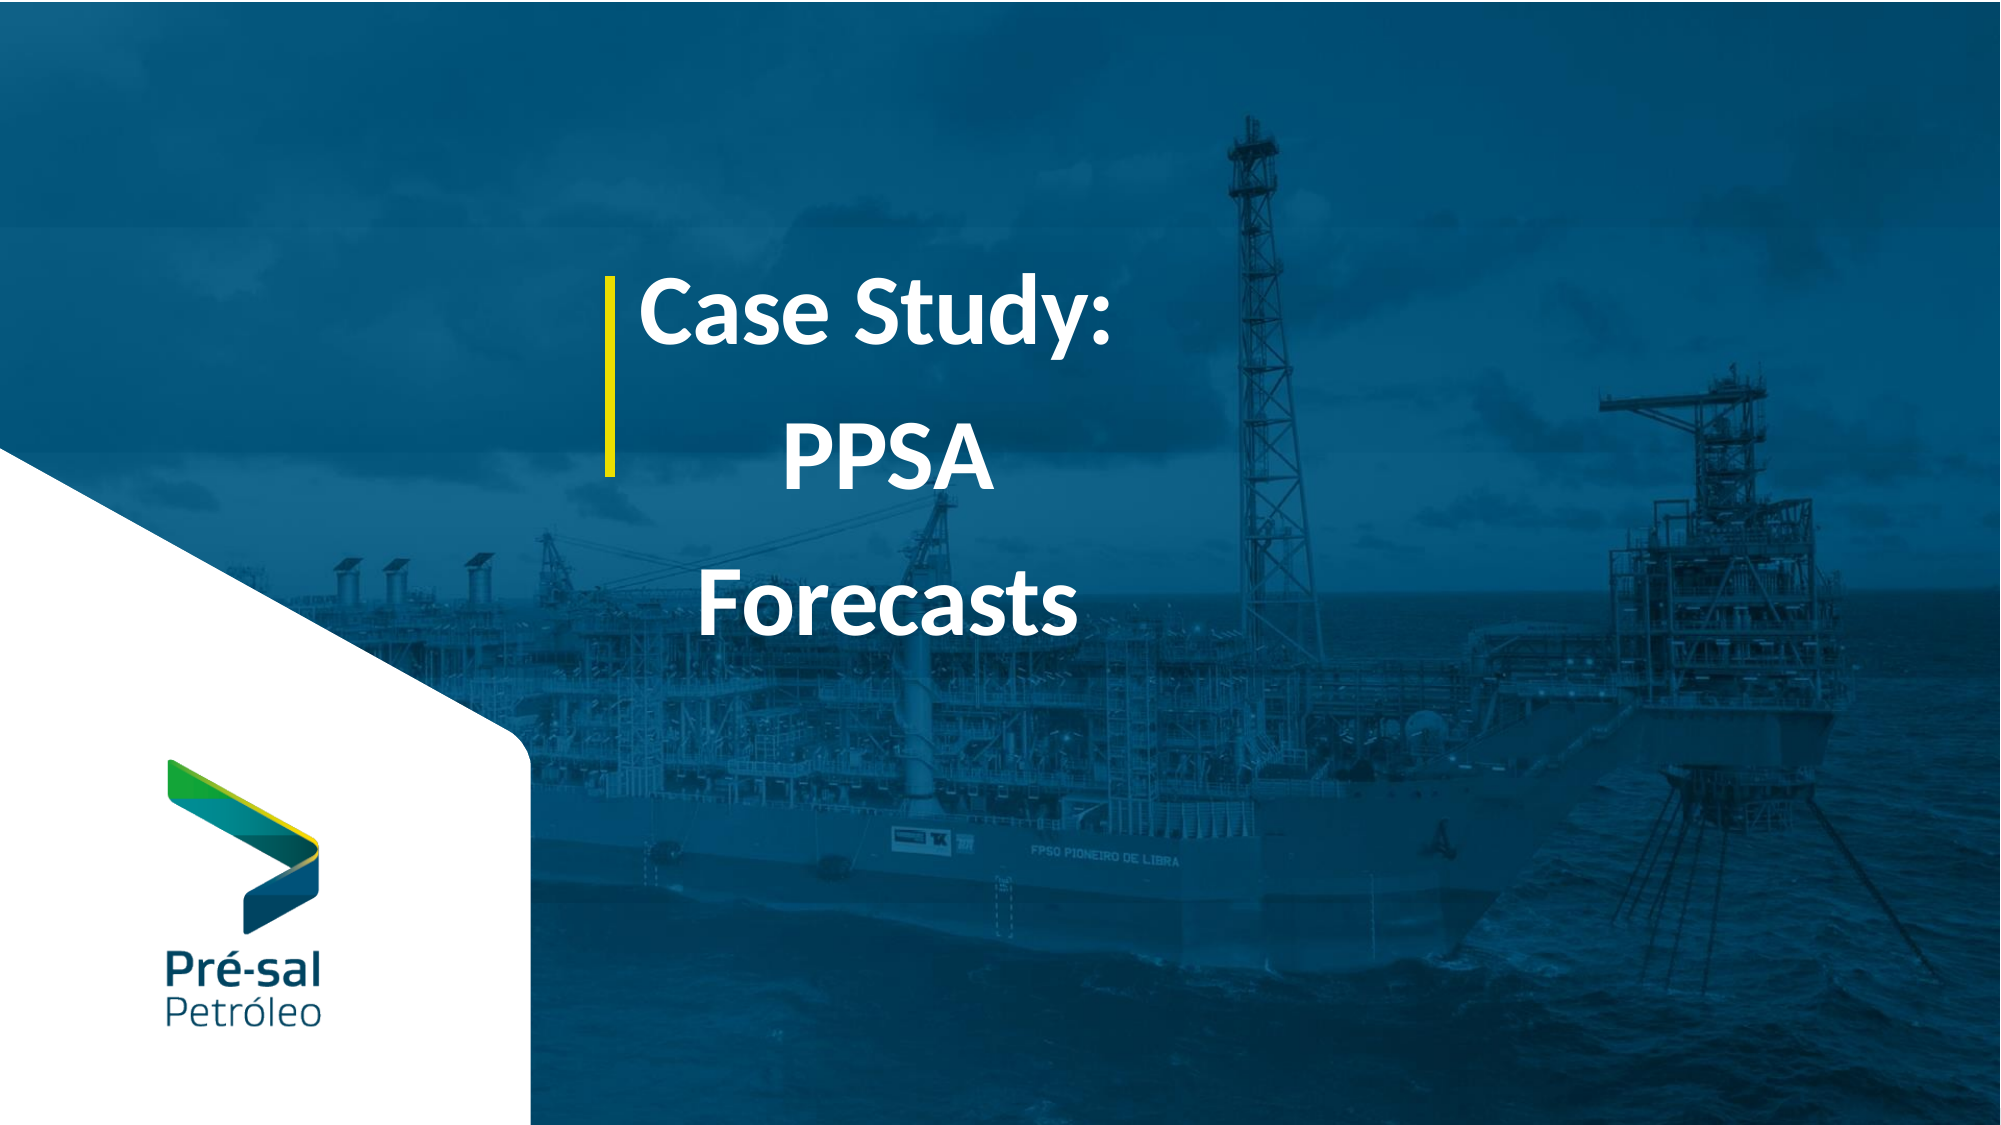

# Case Study: PPSA Forecasts
© G l o b a l O f f s h o r e B r a z i l S u m m i t a n d G u l f Q u e s t L L C